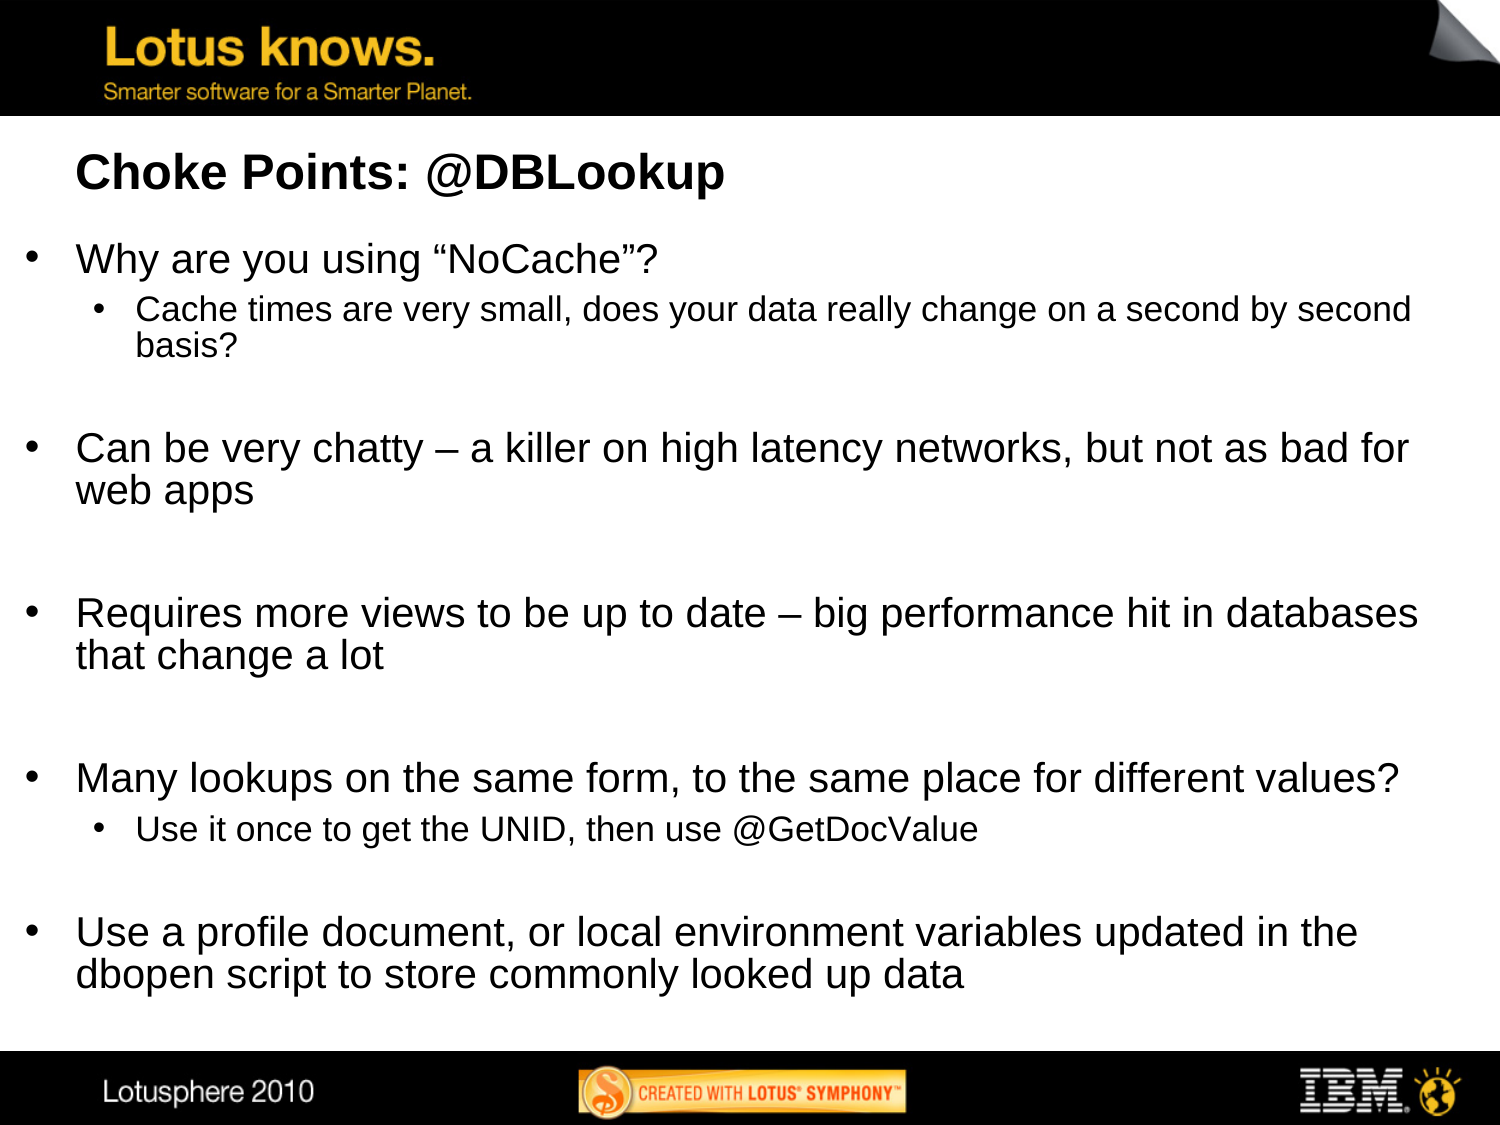

# Choke Points: @DBLookup
Why are you using “NoCache”?
Cache times are very small, does your data really change on a second by second basis?
Can be very chatty – a killer on high latency networks, but not as bad for web apps
Requires more views to be up to date – big performance hit in databases that change a lot
Many lookups on the same form, to the same place for different values?
Use it once to get the UNID, then use @GetDocValue
Use a profile document, or local environment variables updated in the dbopen script to store commonly looked up data